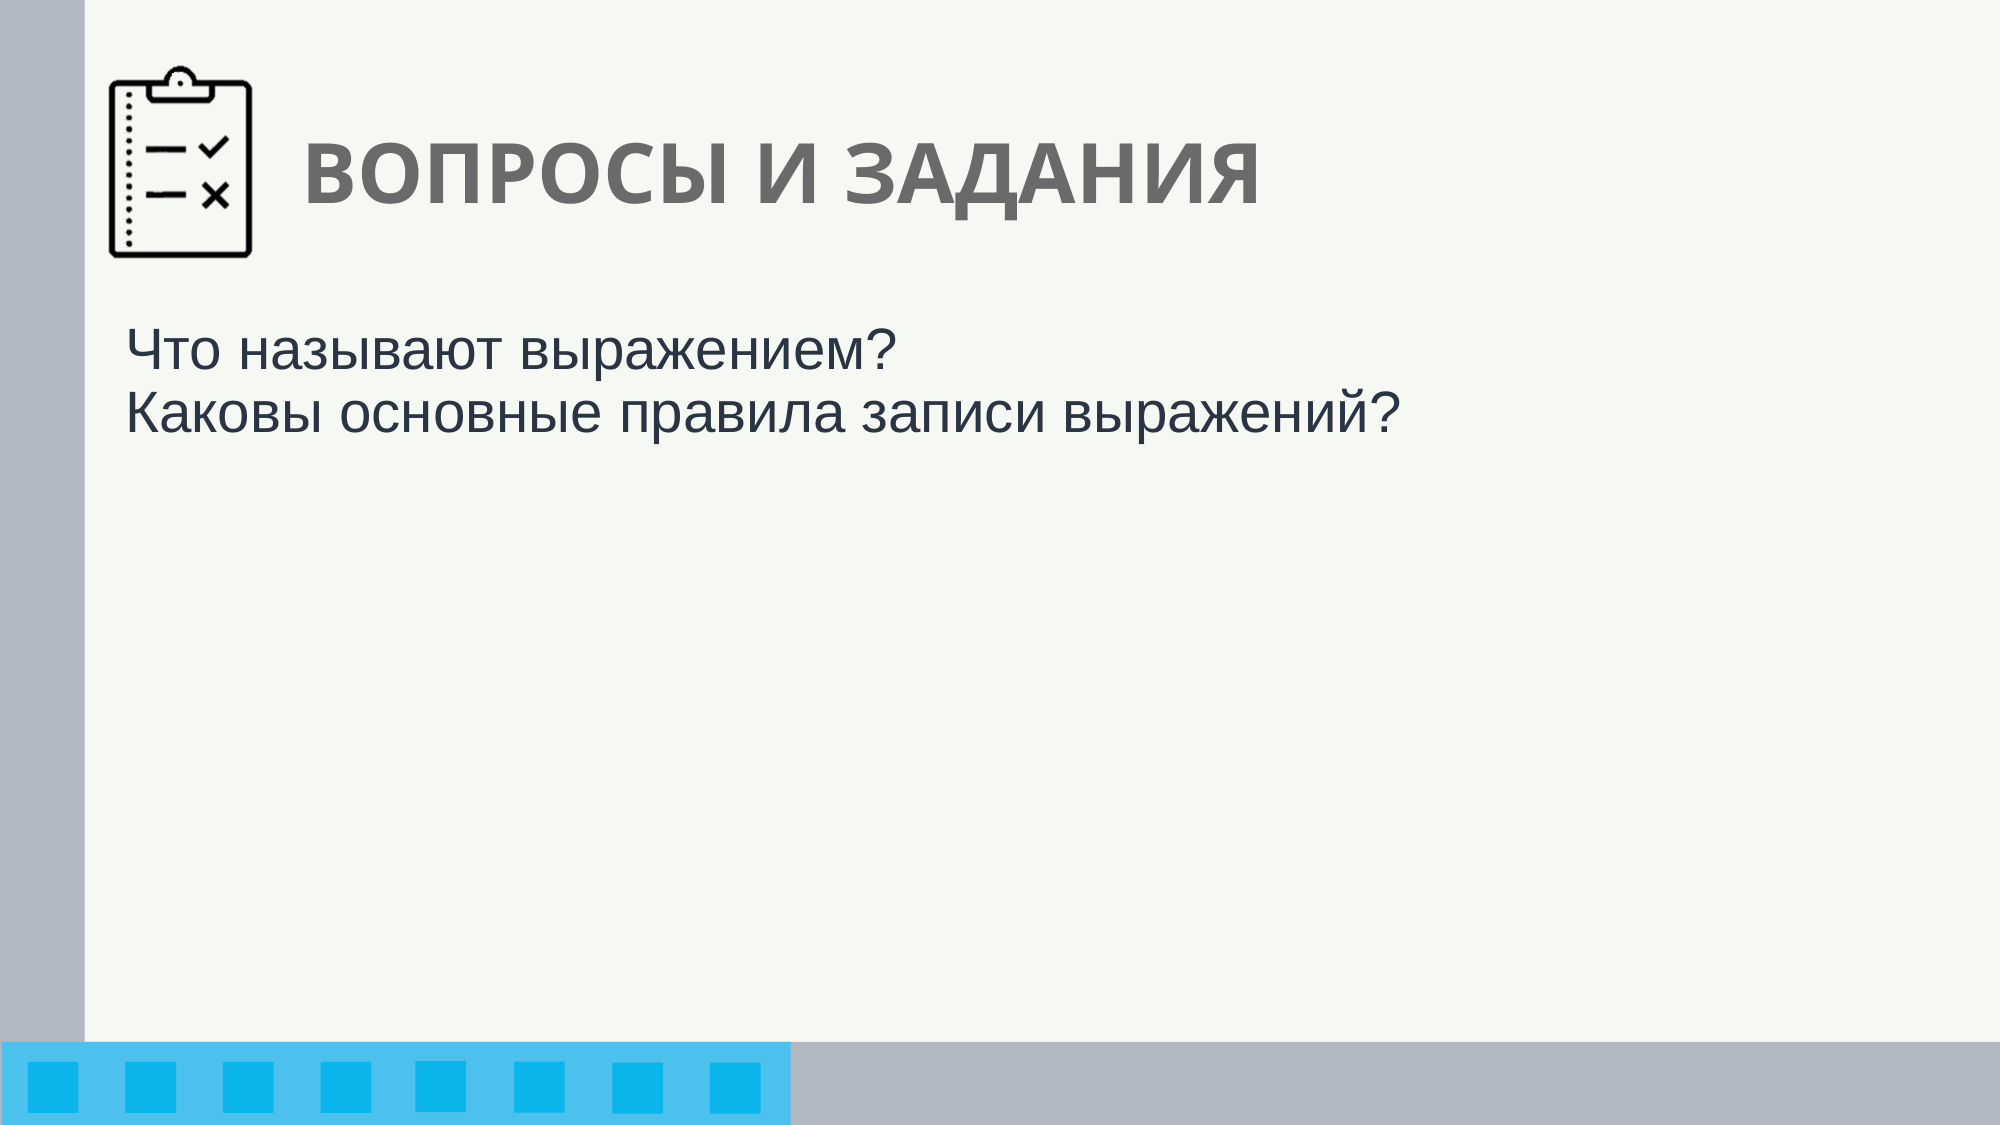

# ВОПРОСЫ И ЗАДАНИЯ
Что называют выражением?
Каковы основные правила записи выражений?